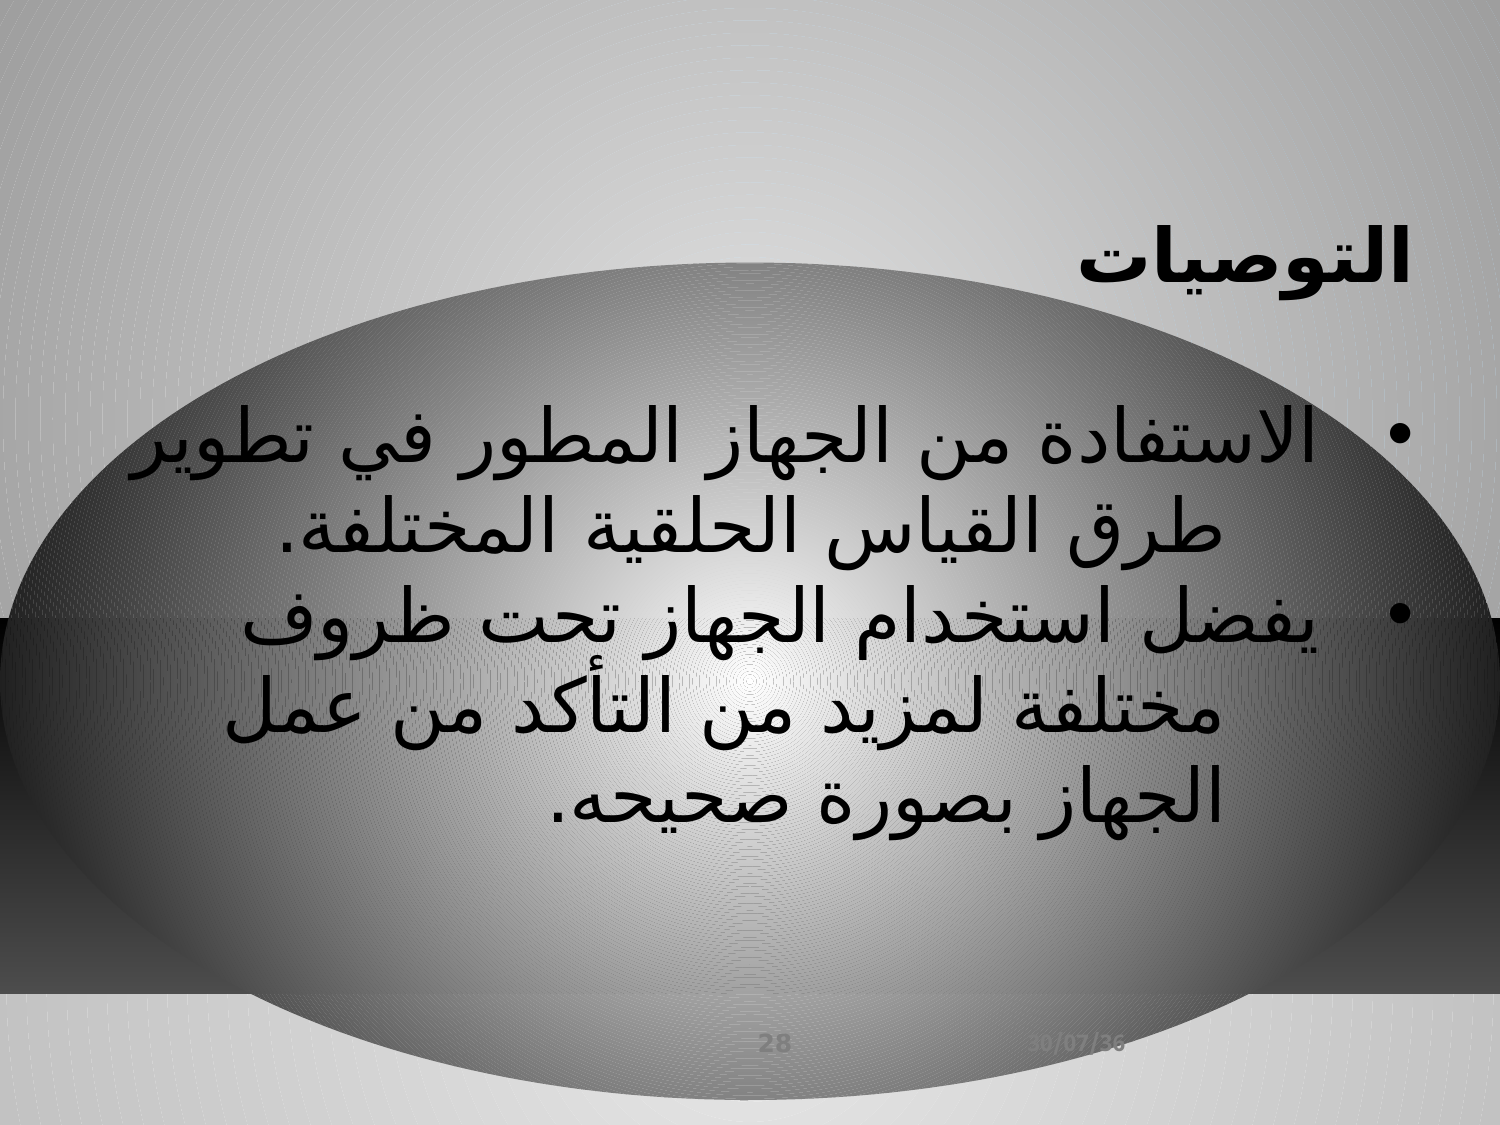

التوصيات
الاستفادة من الجهاز المطور في تطوير طرق القياس الحلقية المختلفة.
يفضل استخدام الجهاز تحت ظروف مختلفة لمزيد من التأكد من عمل الجهاز بصورة صحيحه.
30/07/36